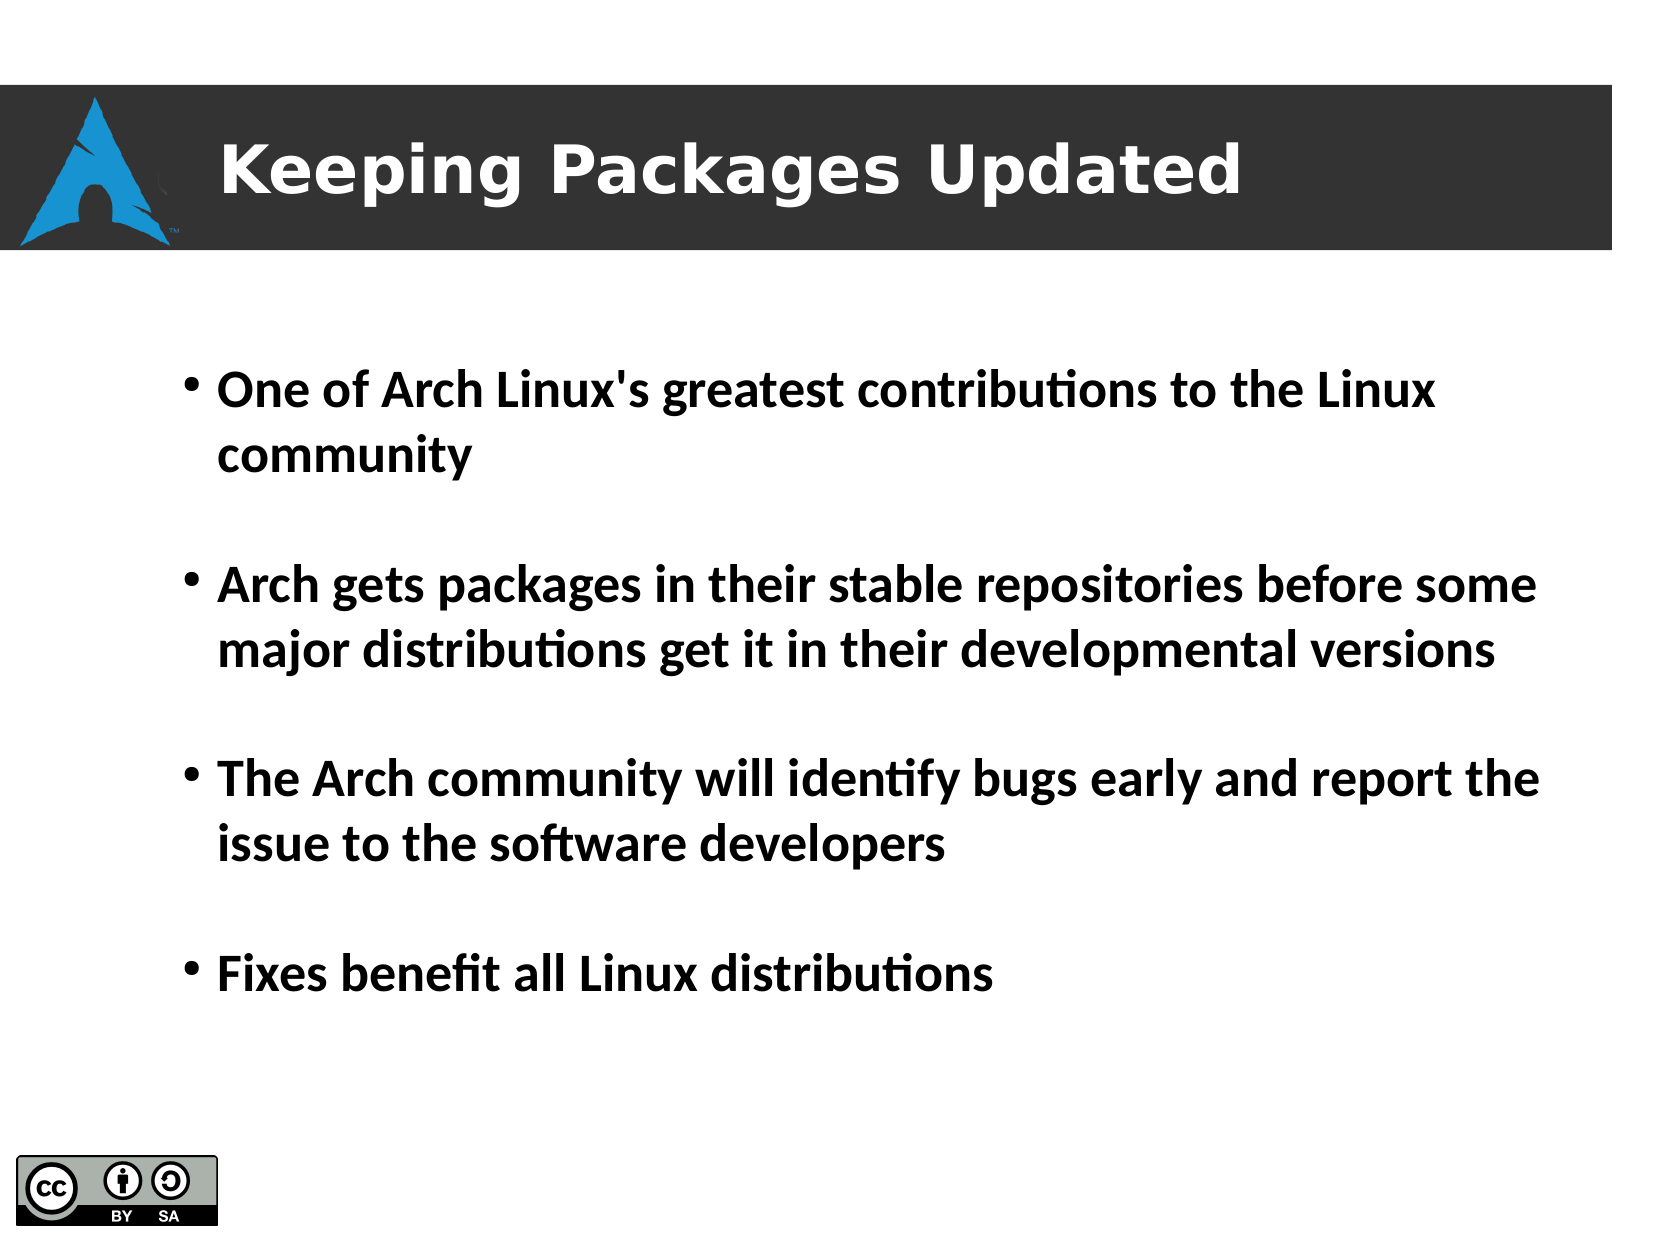

Keeping Packages Updated
#
One of Arch Linux's greatest contributions to the Linux community
Arch gets packages in their stable repositories before some major distributions get it in their developmental versions
The Arch community will identify bugs early and report the issue to the software developers
Fixes benefit all Linux distributions